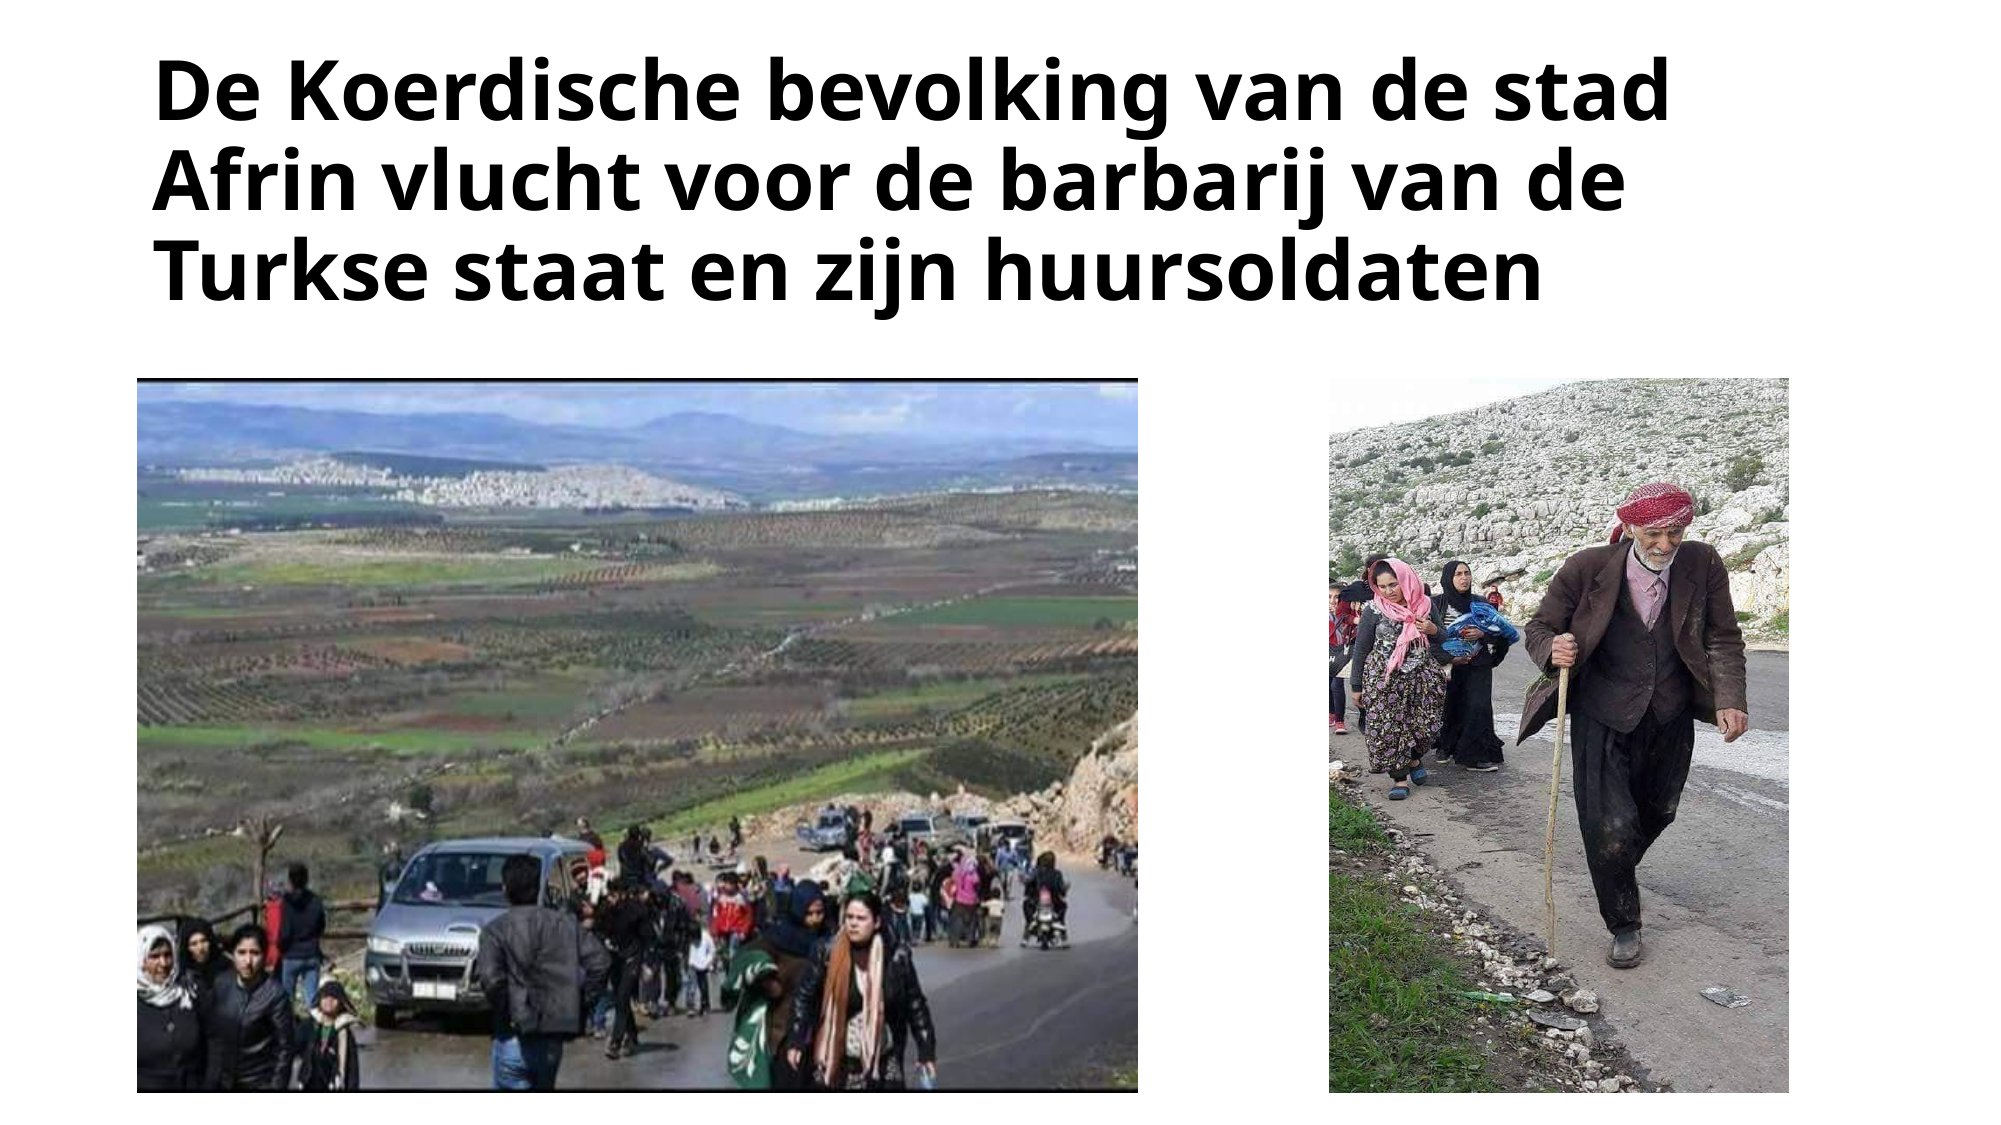

# De Koerdische bevolking van de stad Afrin vlucht voor de barbarij van de Turkse staat en zijn huursoldaten